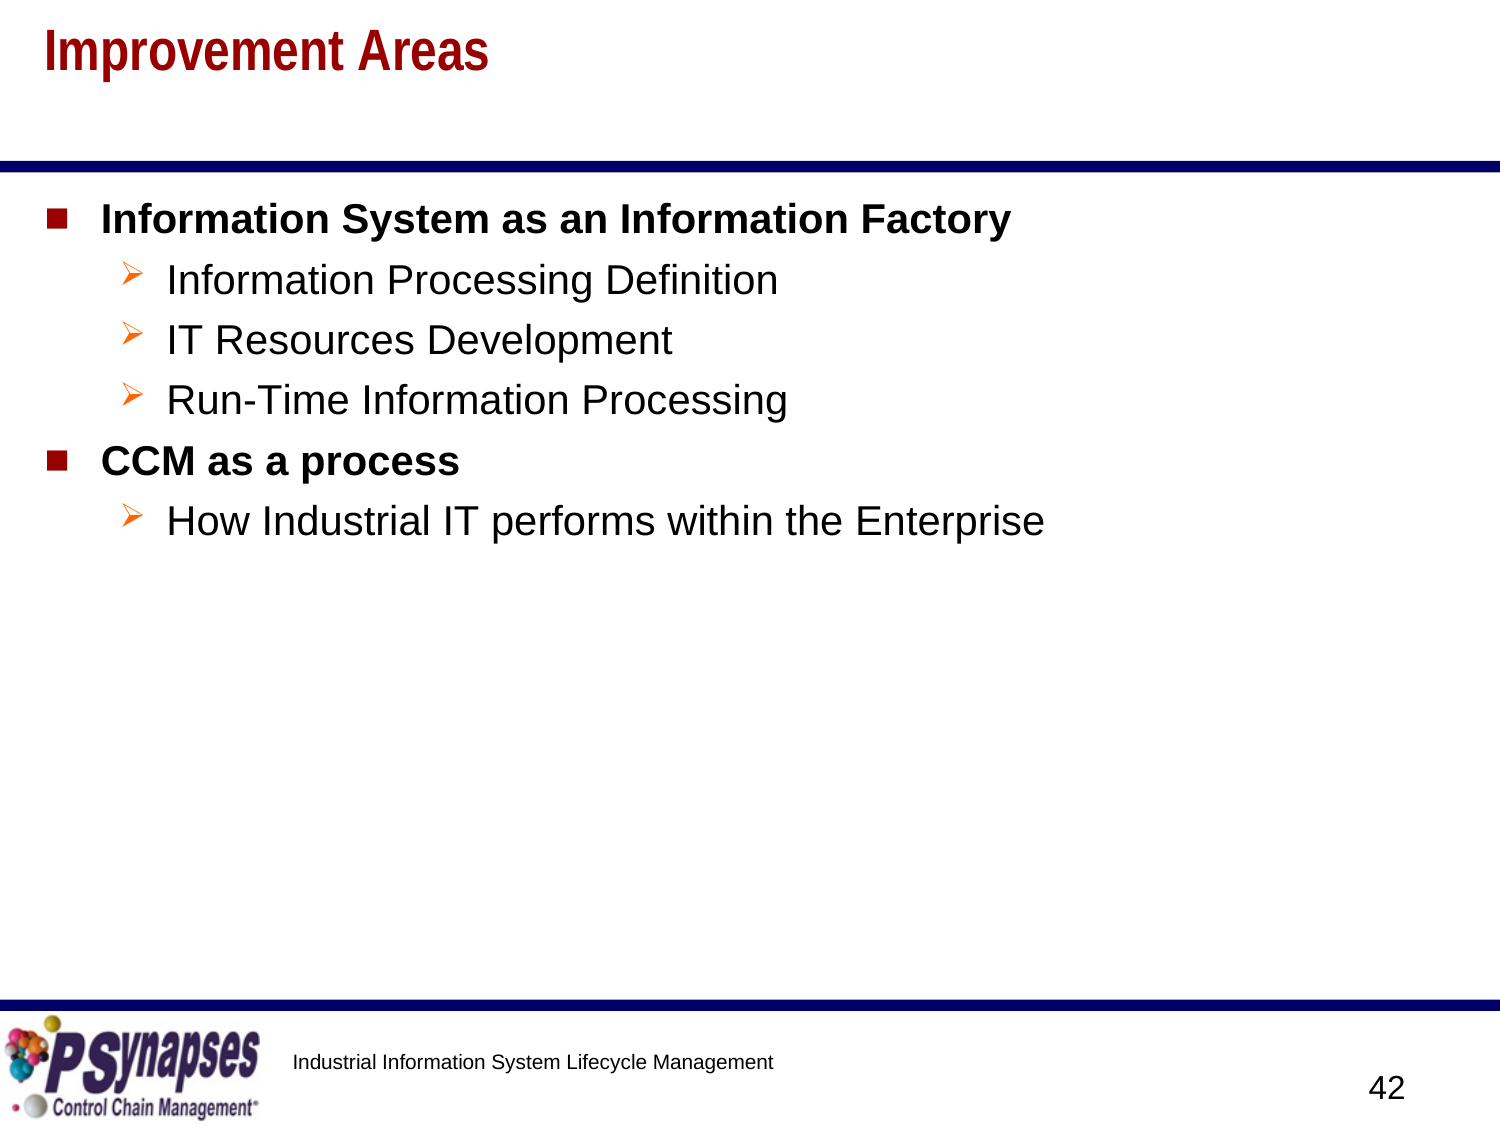

# Improvement Areas
Information System as an Information Factory
Information Processing Definition
IT Resources Development
Run-Time Information Processing
CCM as a process
How Industrial IT performs within the Enterprise